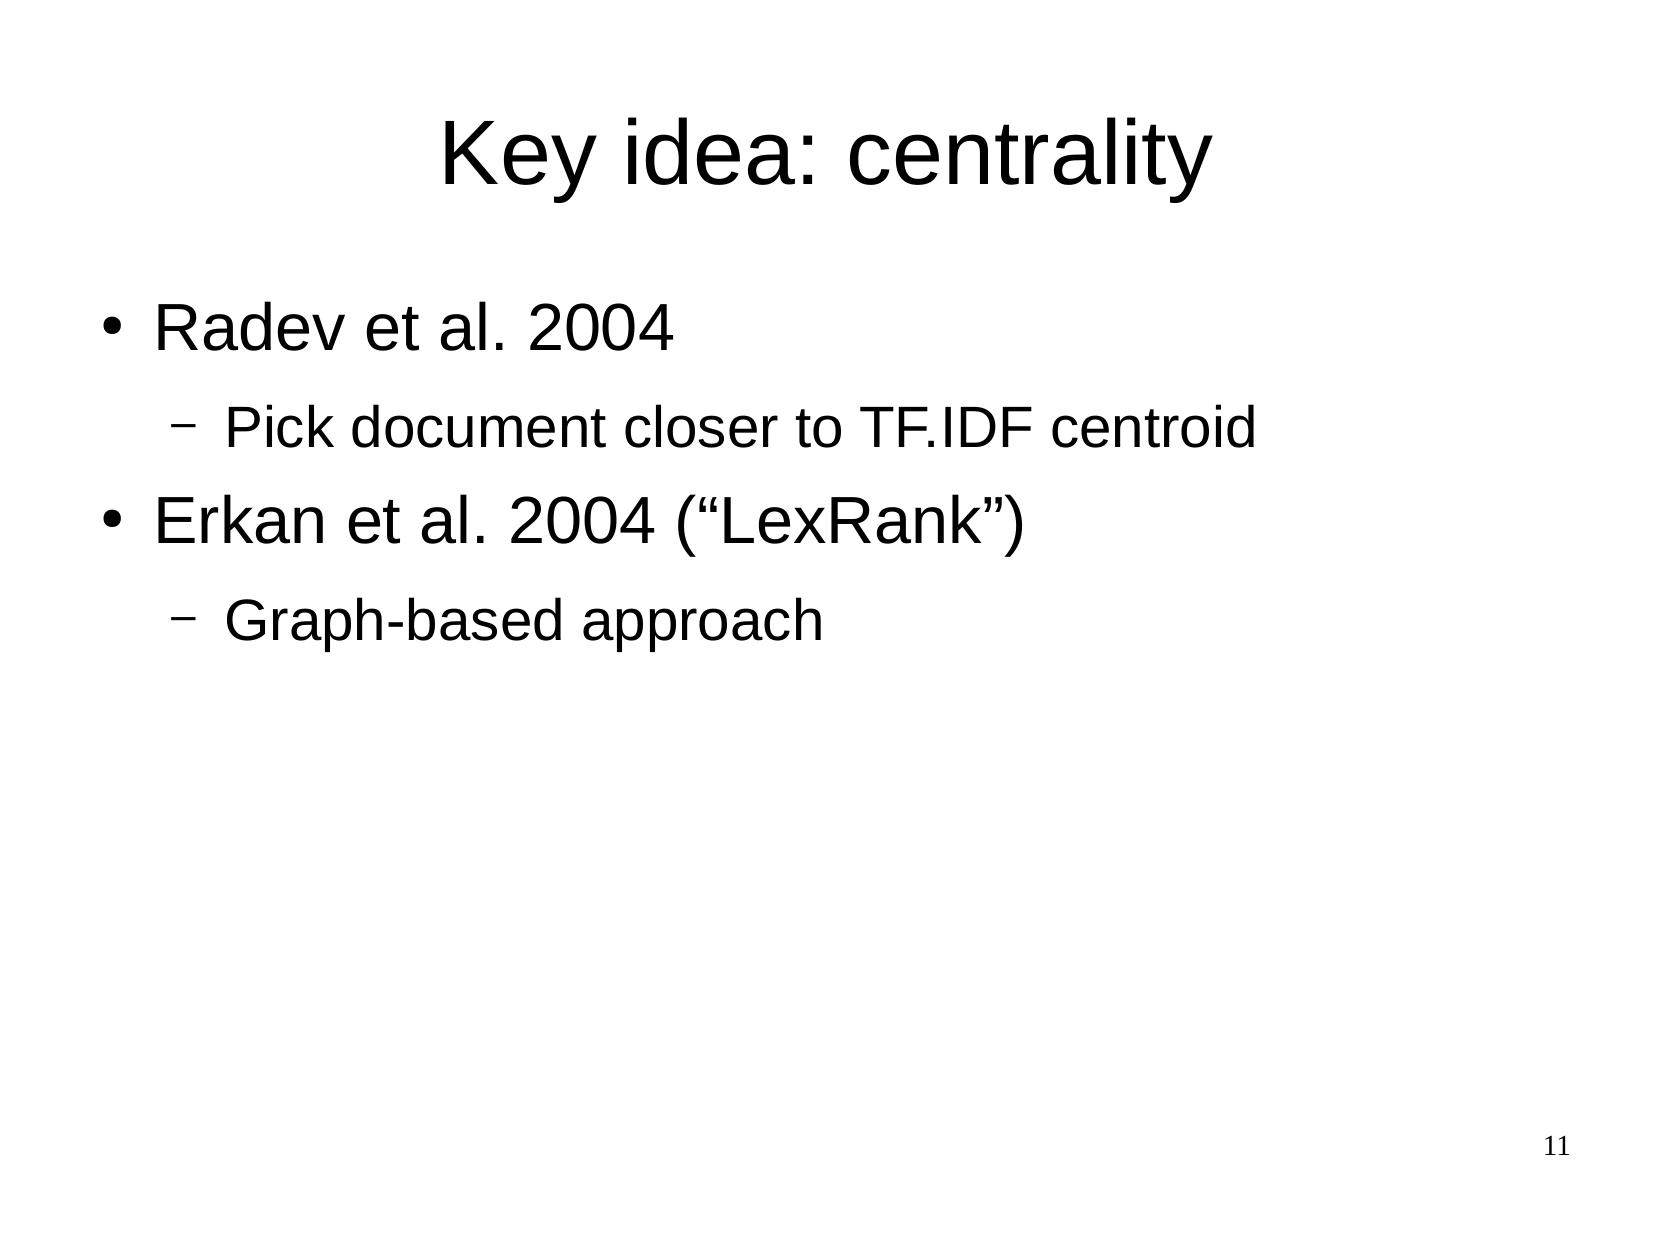

# Key idea: centrality
Radev et al. 2004
Pick document closer to TF.IDF centroid
Erkan et al. 2004 (“LexRank”)
Graph-based approach
11